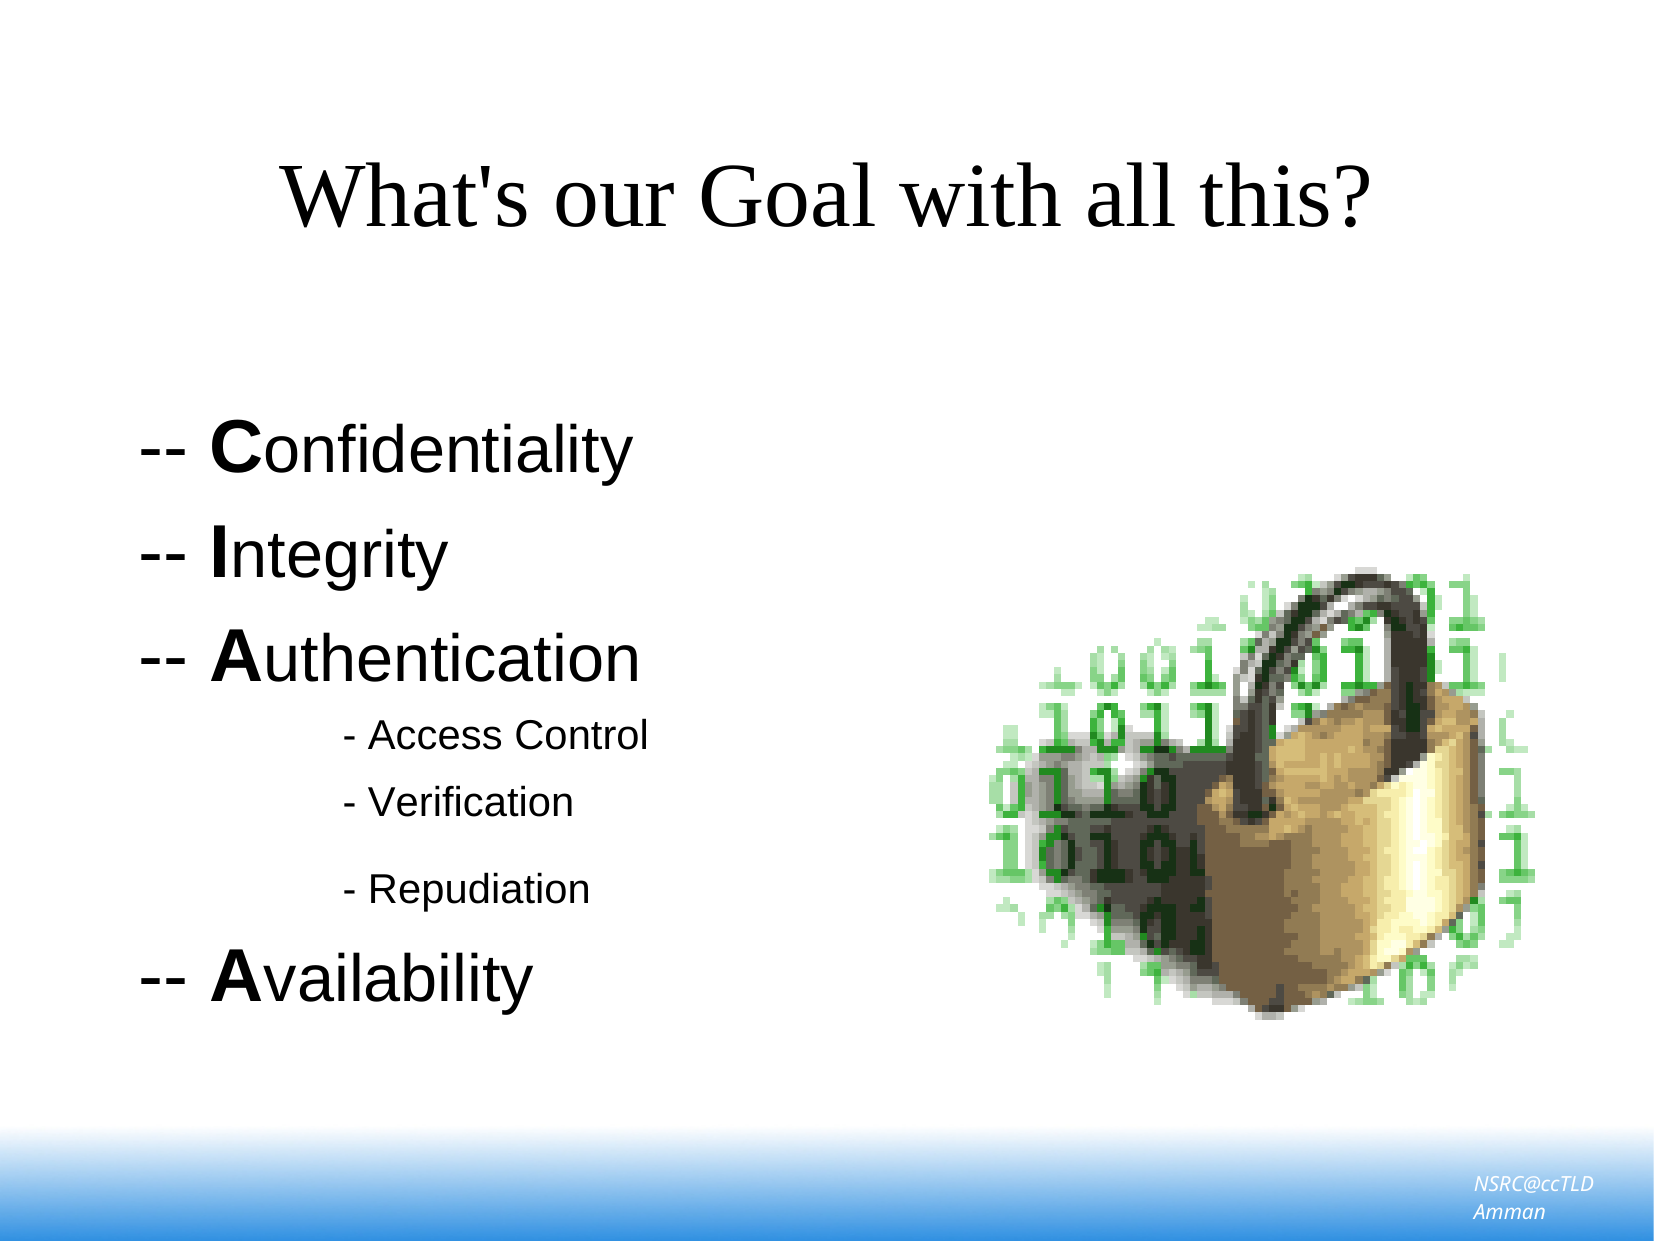

# What's our Goal with all this?
-- Confidentiality
-- Integrity
-- Authentication
		 	- Access Control
			- Verification
			- Repudiation
-- Availability